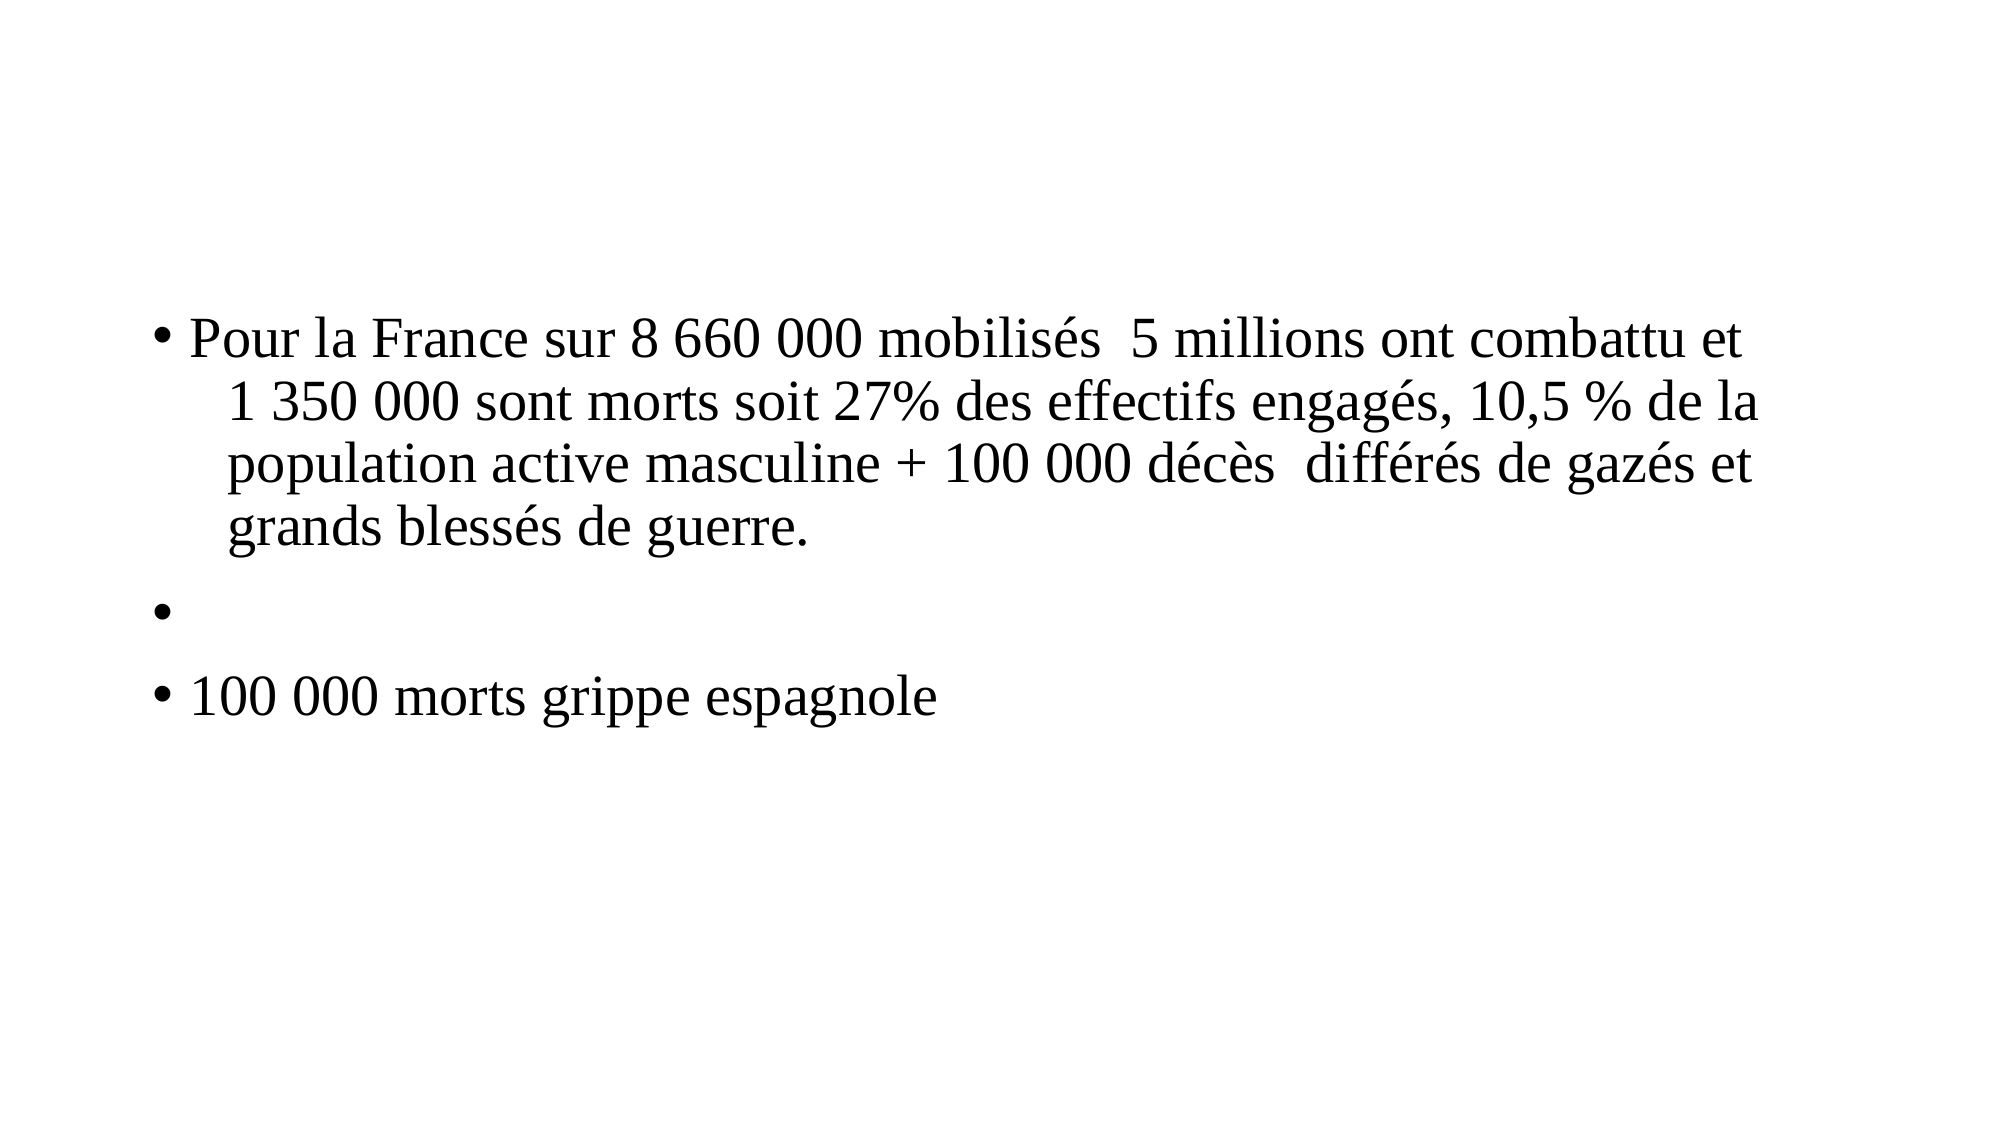

#
Pour la France sur 8 660 000 mobilisés 5 millions ont combattu et 1 350 000 sont morts soit 27% des effectifs engagés, 10,5 % de la population active masculine + 100 000 décès différés de gazés et grands blessés de guerre.
100 000 morts grippe espagnole